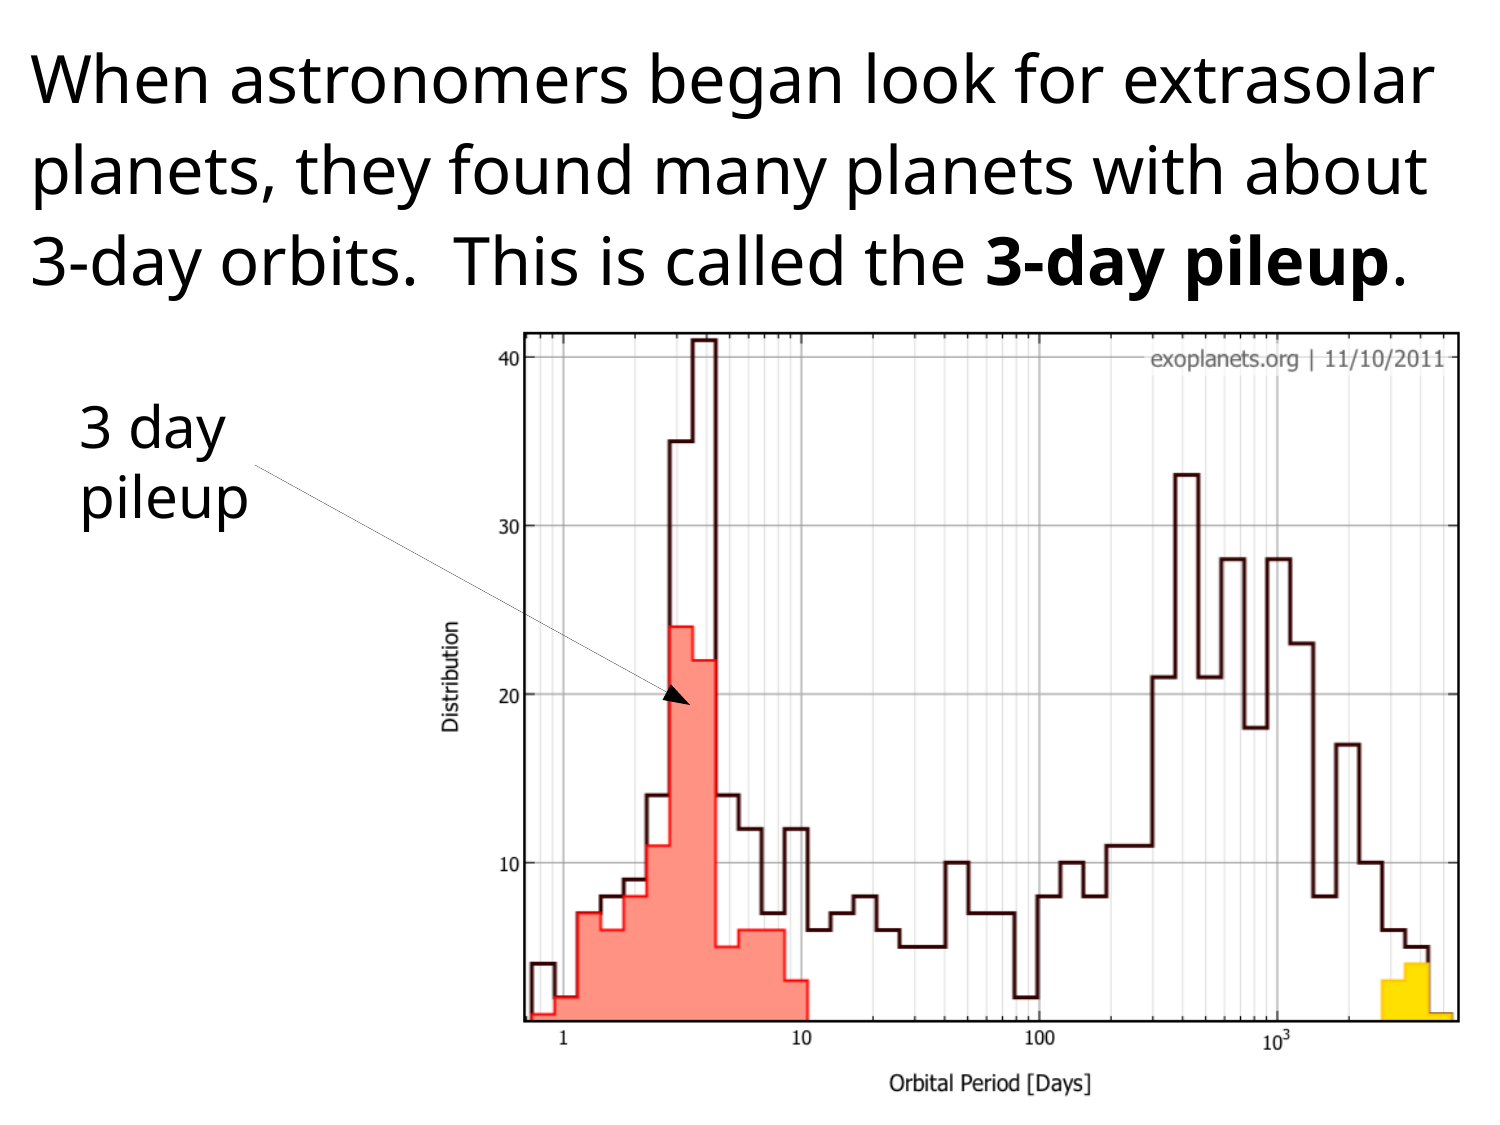

# When astronomers began look for extrasolar planets, they found many planets with about 3-day orbits. This is called the 3-day pileup.
3 day pileup